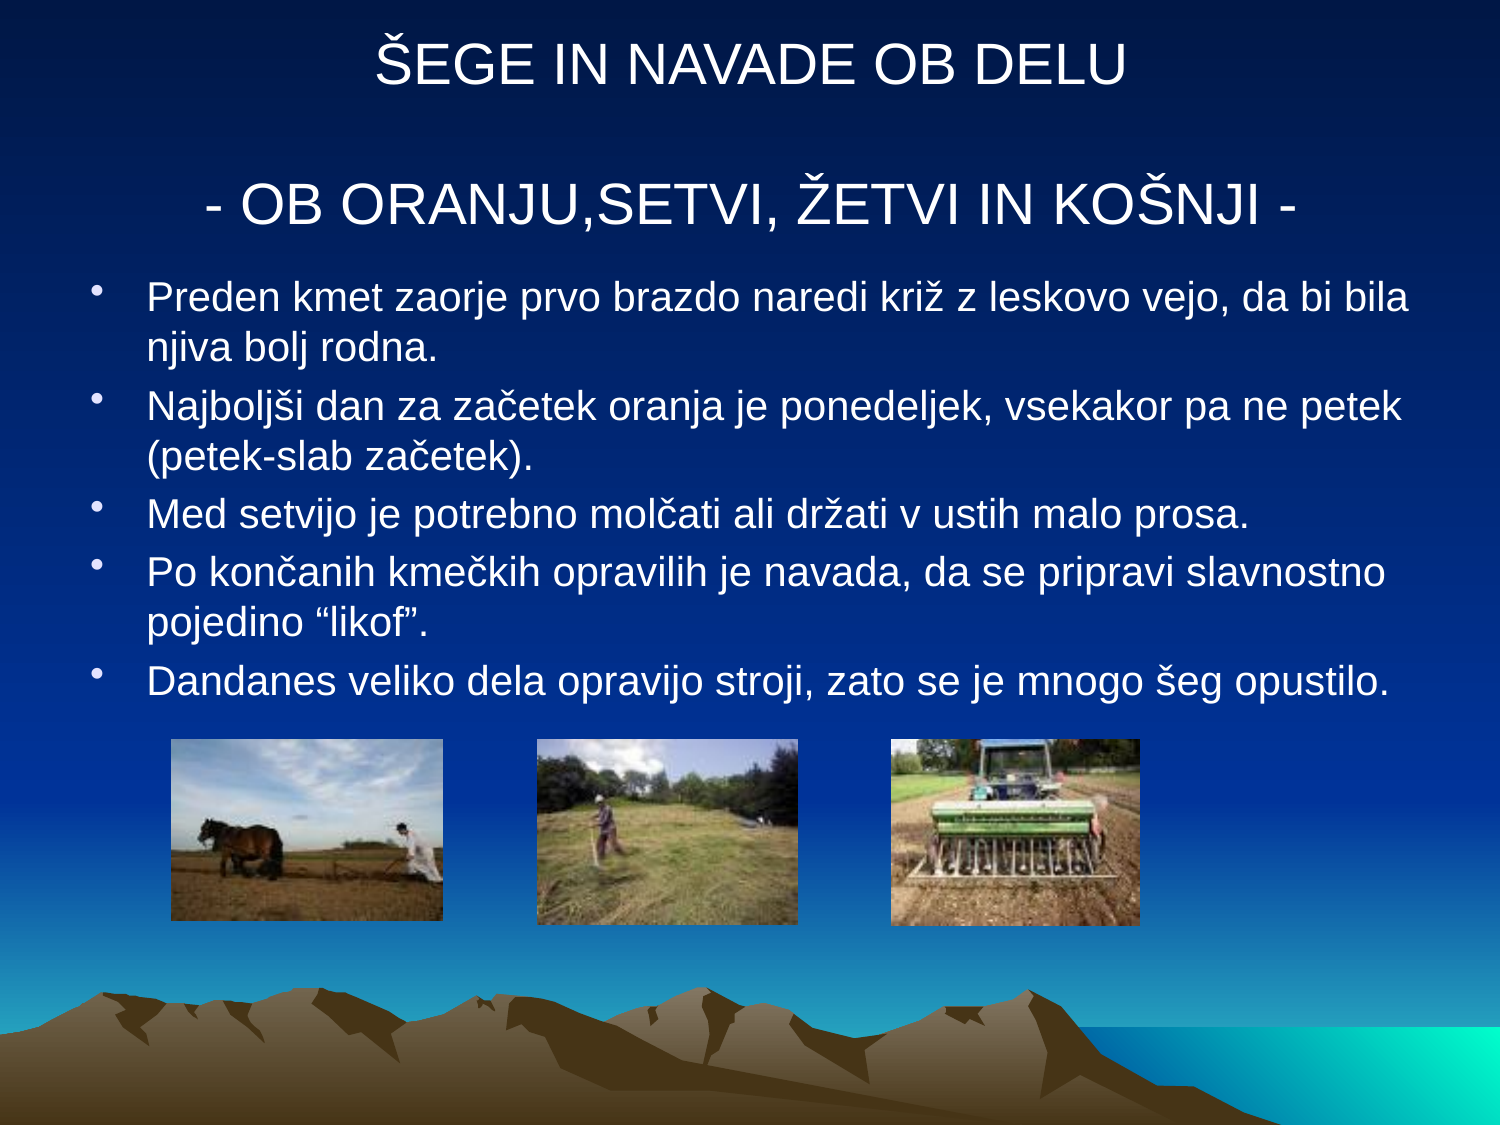

# ŠEGE IN NAVADE OB DELU - OB ORANJU,SETVI, ŽETVI IN KOŠNJI -
Preden kmet zaorje prvo brazdo naredi križ z leskovo vejo, da bi bila njiva bolj rodna.
Najboljši dan za začetek oranja je ponedeljek, vsekakor pa ne petek (petek-slab začetek).
Med setvijo je potrebno molčati ali držati v ustih malo prosa.
Po končanih kmečkih opravilih je navada, da se pripravi slavnostno pojedino “likof”.
Dandanes veliko dela opravijo stroji, zato se je mnogo šeg opustilo.